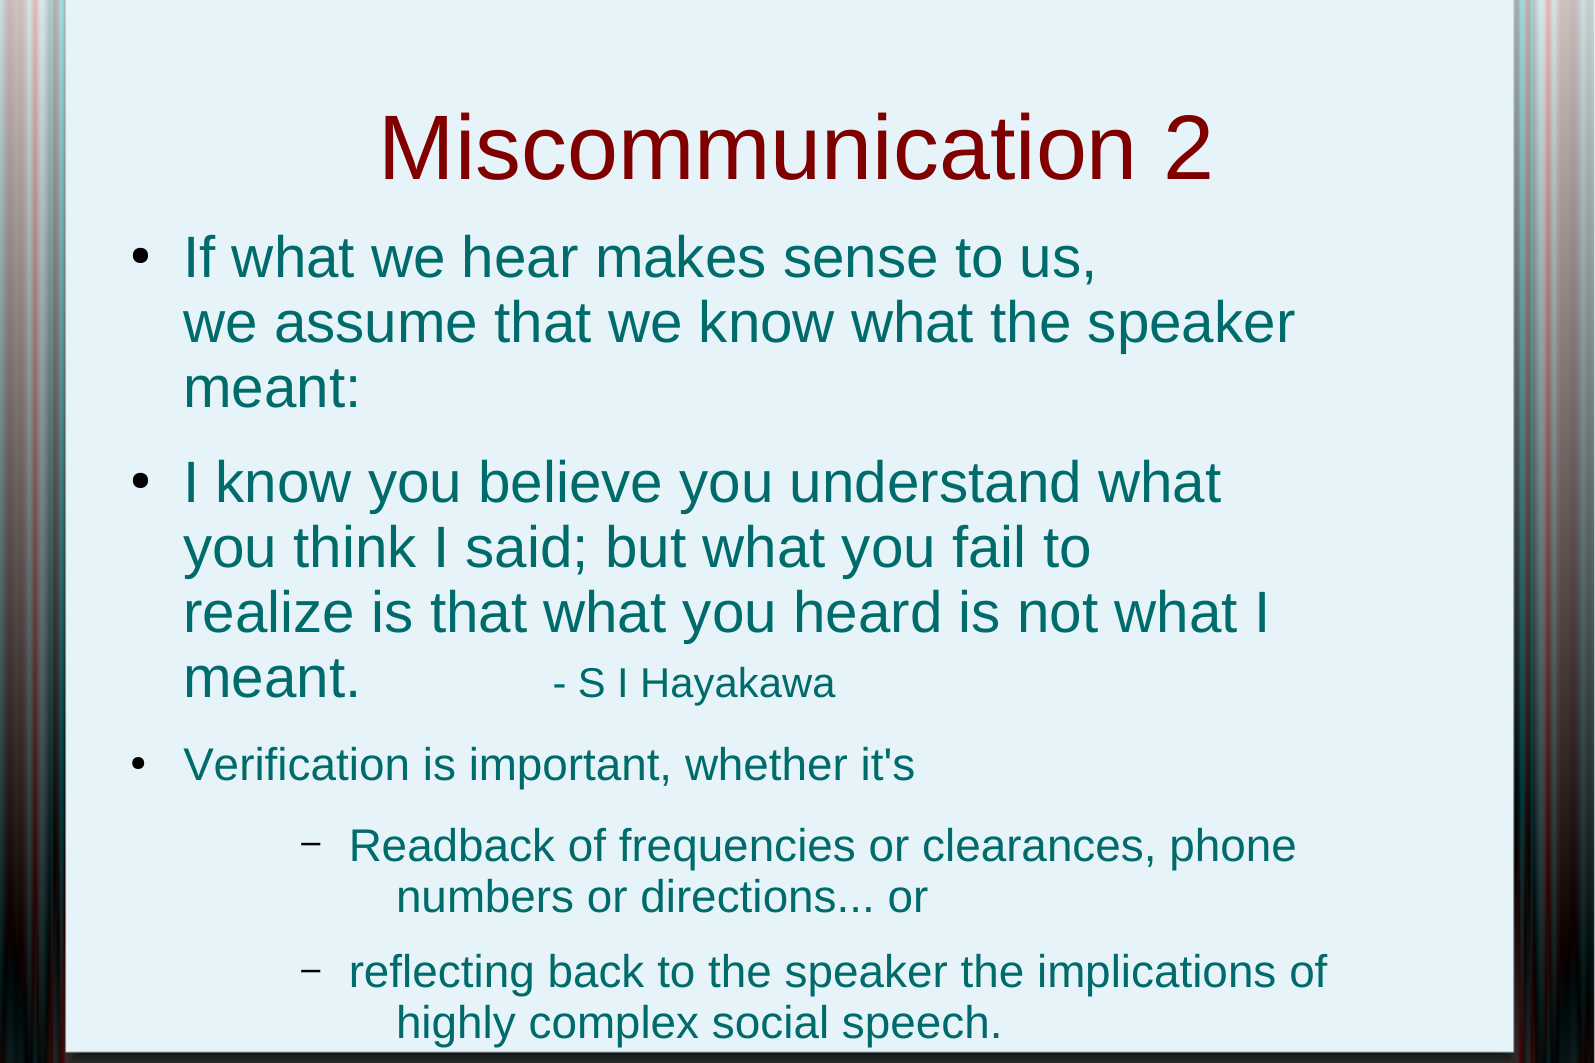

# Miscommunication 2
If what we hear makes sense to us,
we assume that we know what the speaker meant:
I know you believe you understand what
you think I said; but what you fail to
realize is that what you heard is not what I
meant.			- S I Hayakawa
Verification is important, whether it's
Readback of frequencies or clearances, phone numbers or directions... or
reflecting back to the speaker the implications of highly complex social speech.